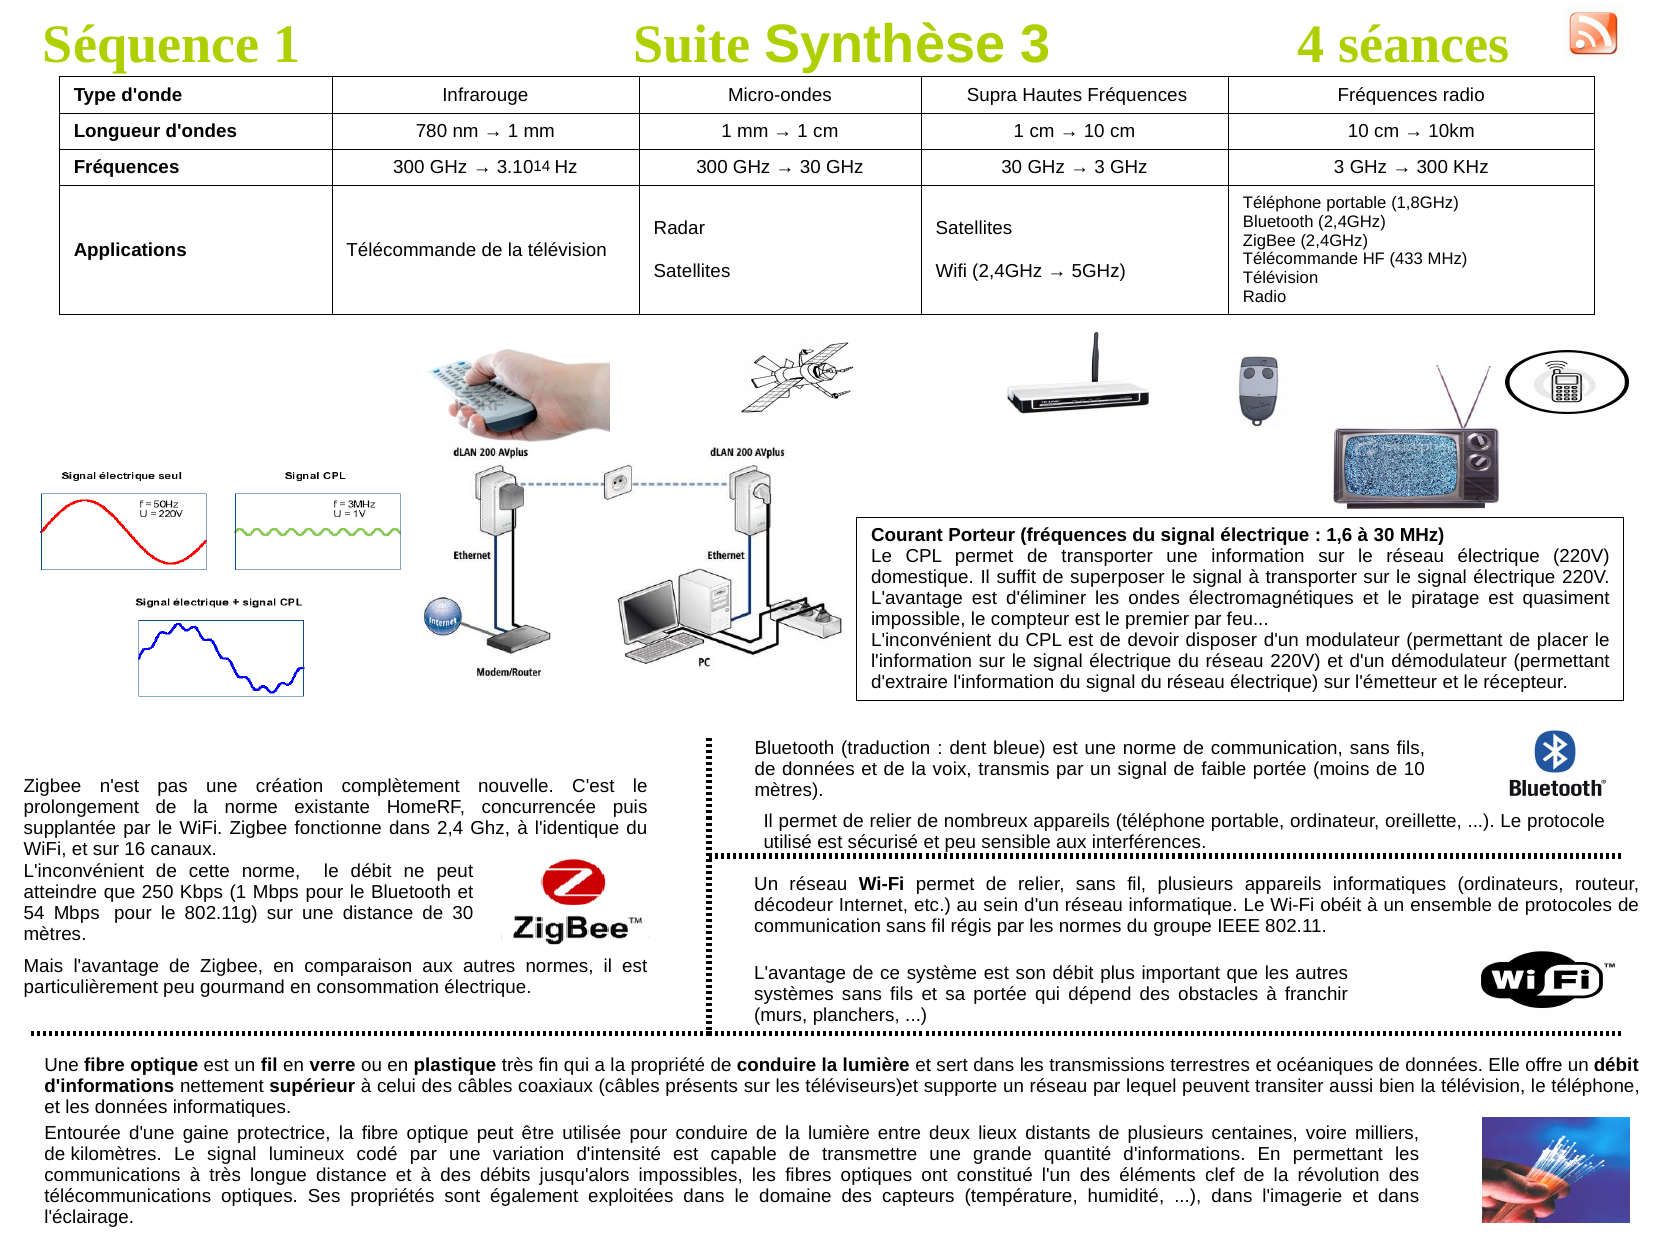

Séquence 1					Suite Synthèse 3				4 séances
| Type d'onde | Infrarouge | Micro-ondes | Supra Hautes Fréquences | Fréquences radio |
| --- | --- | --- | --- | --- |
| Longueur d'ondes | 780 nm → 1 mm | 1 mm → 1 cm | 1 cm → 10 cm | 10 cm → 10km |
| Fréquences | 300 GHz → 3.1014 Hz | 300 GHz → 30 GHz | 30 GHz → 3 GHz | 3 GHz → 300 KHz |
| Applications | Télécommande de la télévision | Radar Satellites | Satellites Wifi (2,4GHz → 5GHz) | Téléphone portable (1,8GHz) Bluetooth (2,4GHz) ZigBee (2,4GHz) Télécommande HF (433 MHz) Télévision Radio |
Courant Porteur (fréquences du signal électrique : 1,6 à 30 MHz)
Le CPL permet de transporter une information sur le réseau électrique (220V) domestique. Il suffit de superposer le signal à transporter sur le signal électrique 220V. L'avantage est d'éliminer les ondes électromagnétiques et le piratage est quasiment impossible, le compteur est le premier par feu...
L'inconvénient du CPL est de devoir disposer d'un modulateur (permettant de placer le l'information sur le signal électrique du réseau 220V) et d'un démodulateur (permettant d'extraire l'information du signal du réseau électrique) sur l'émetteur et le récepteur.
Bluetooth (traduction : dent bleue) est une norme de communication, sans fils, de données et de la voix, transmis par un signal de faible portée (moins de 10 mètres).
Il permet de relier de nombreux appareils (téléphone portable, ordinateur, oreillette, ...). Le protocole utilisé est sécurisé et peu sensible aux interférences.
Zigbee n'est pas une création complètement nouvelle. C'est le prolongement de la norme existante HomeRF, concurrencée puis supplantée par le WiFi. Zigbee fonctionne dans 2,4 Ghz, à l'identique du WiFi, et sur 16 canaux.
L'inconvénient de cette norme, le débit ne peut atteindre que 250 Kbps (1 Mbps pour le Bluetooth et 54 Mbps  pour le 802.11g) sur une distance de 30 mètres.
Mais l'avantage de Zigbee, en comparaison aux autres normes, il est particulièrement peu gourmand en consommation électrique.
Un réseau Wi-Fi permet de relier, sans fil, plusieurs appareils informatiques (ordinateurs, routeur, décodeur Internet, etc.) au sein d'un réseau informatique. Le Wi-Fi obéit à un ensemble de protocoles de communication sans fil régis par les normes du groupe IEEE 802.11.
L'avantage de ce système est son débit plus important que les autres systèmes sans fils et sa portée qui dépend des obstacles à franchir (murs, planchers, ...)
Une fibre optique est un fil en verre ou en plastique très fin qui a la propriété de conduire la lumière et sert dans les transmissions terrestres et océaniques de données. Elle offre un débit d'informations nettement supérieur à celui des câbles coaxiaux (câbles présents sur les téléviseurs)et supporte un réseau par lequel peuvent transiter aussi bien la télévision, le téléphone, et les données informatiques.
Entourée d'une gaine protectrice, la fibre optique peut être utilisée pour conduire de la lumière entre deux lieux distants de plusieurs centaines, voire milliers, de kilomètres. Le signal lumineux codé par une variation d'intensité est capable de transmettre une grande quantité d'informations. En permettant les communications à très longue distance et à des débits jusqu'alors impossibles, les fibres optiques ont constitué l'un des éléments clef de la révolution des télécommunications optiques. Ses propriétés sont également exploitées dans le domaine des capteurs (température, humidité, ...), dans l'imagerie et dans l'éclairage.